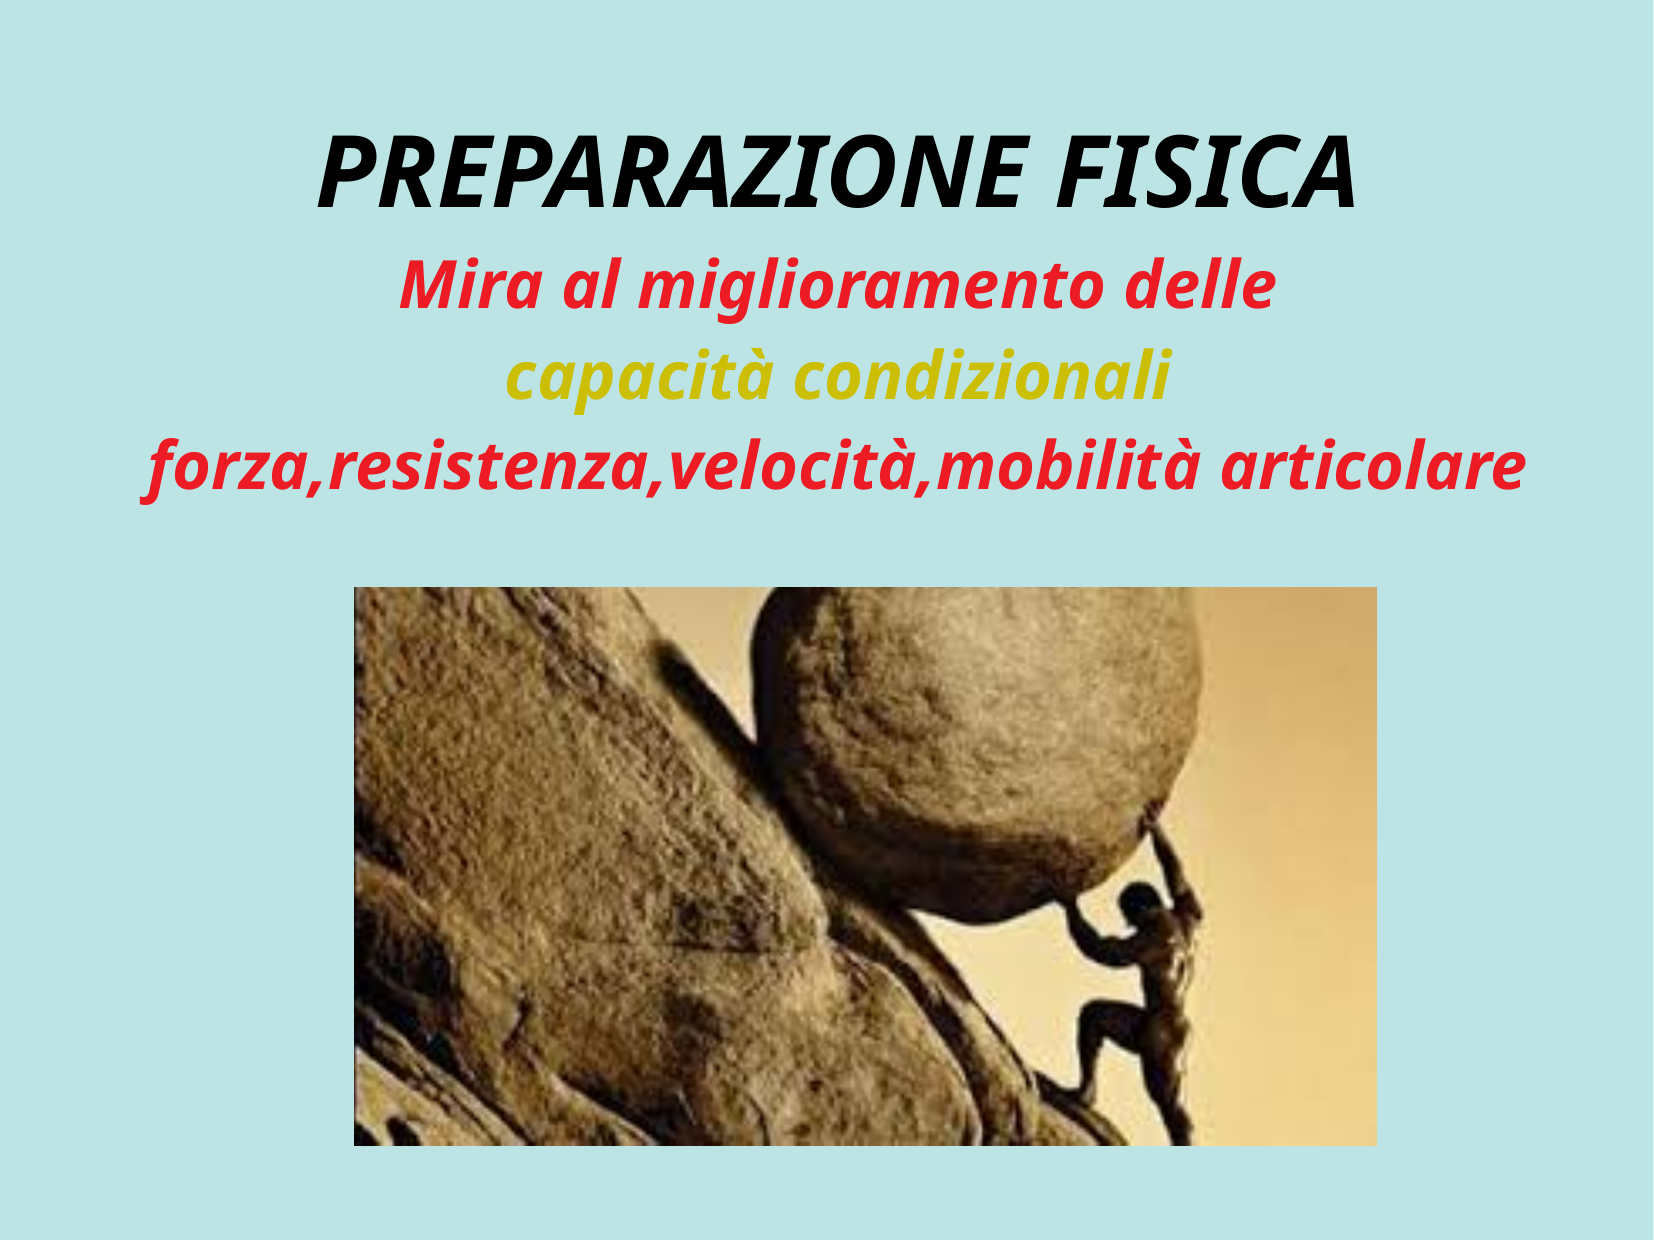

PREPARAZIONE FISICA
 Mira al miglioramento delle
capacità condizionali
forza,resistenza,velocità,mobilità articolare